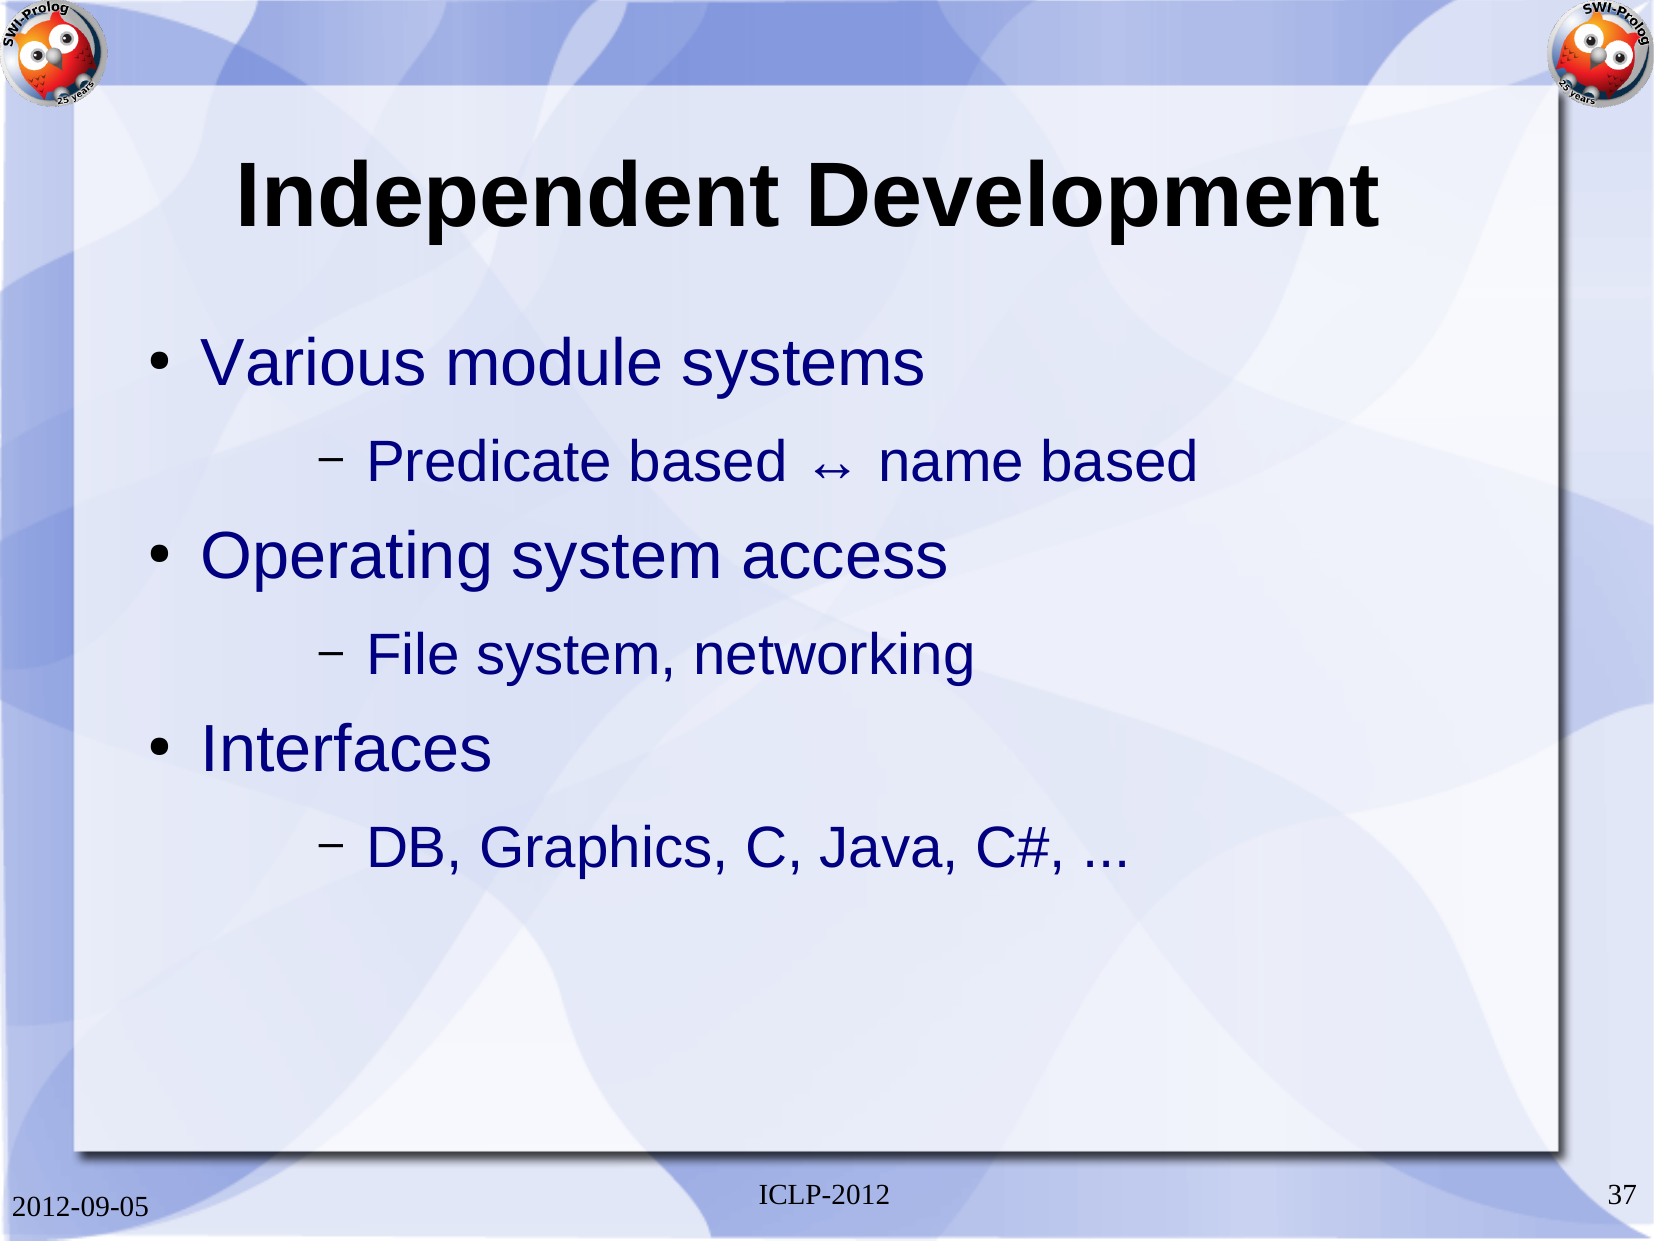

# Independent Development
Various module systems
Predicate based ↔ name based
Operating system access
File system, networking
Interfaces
DB, Graphics, C, Java, C#, ...
ICLP-2012
37
2012-09-05